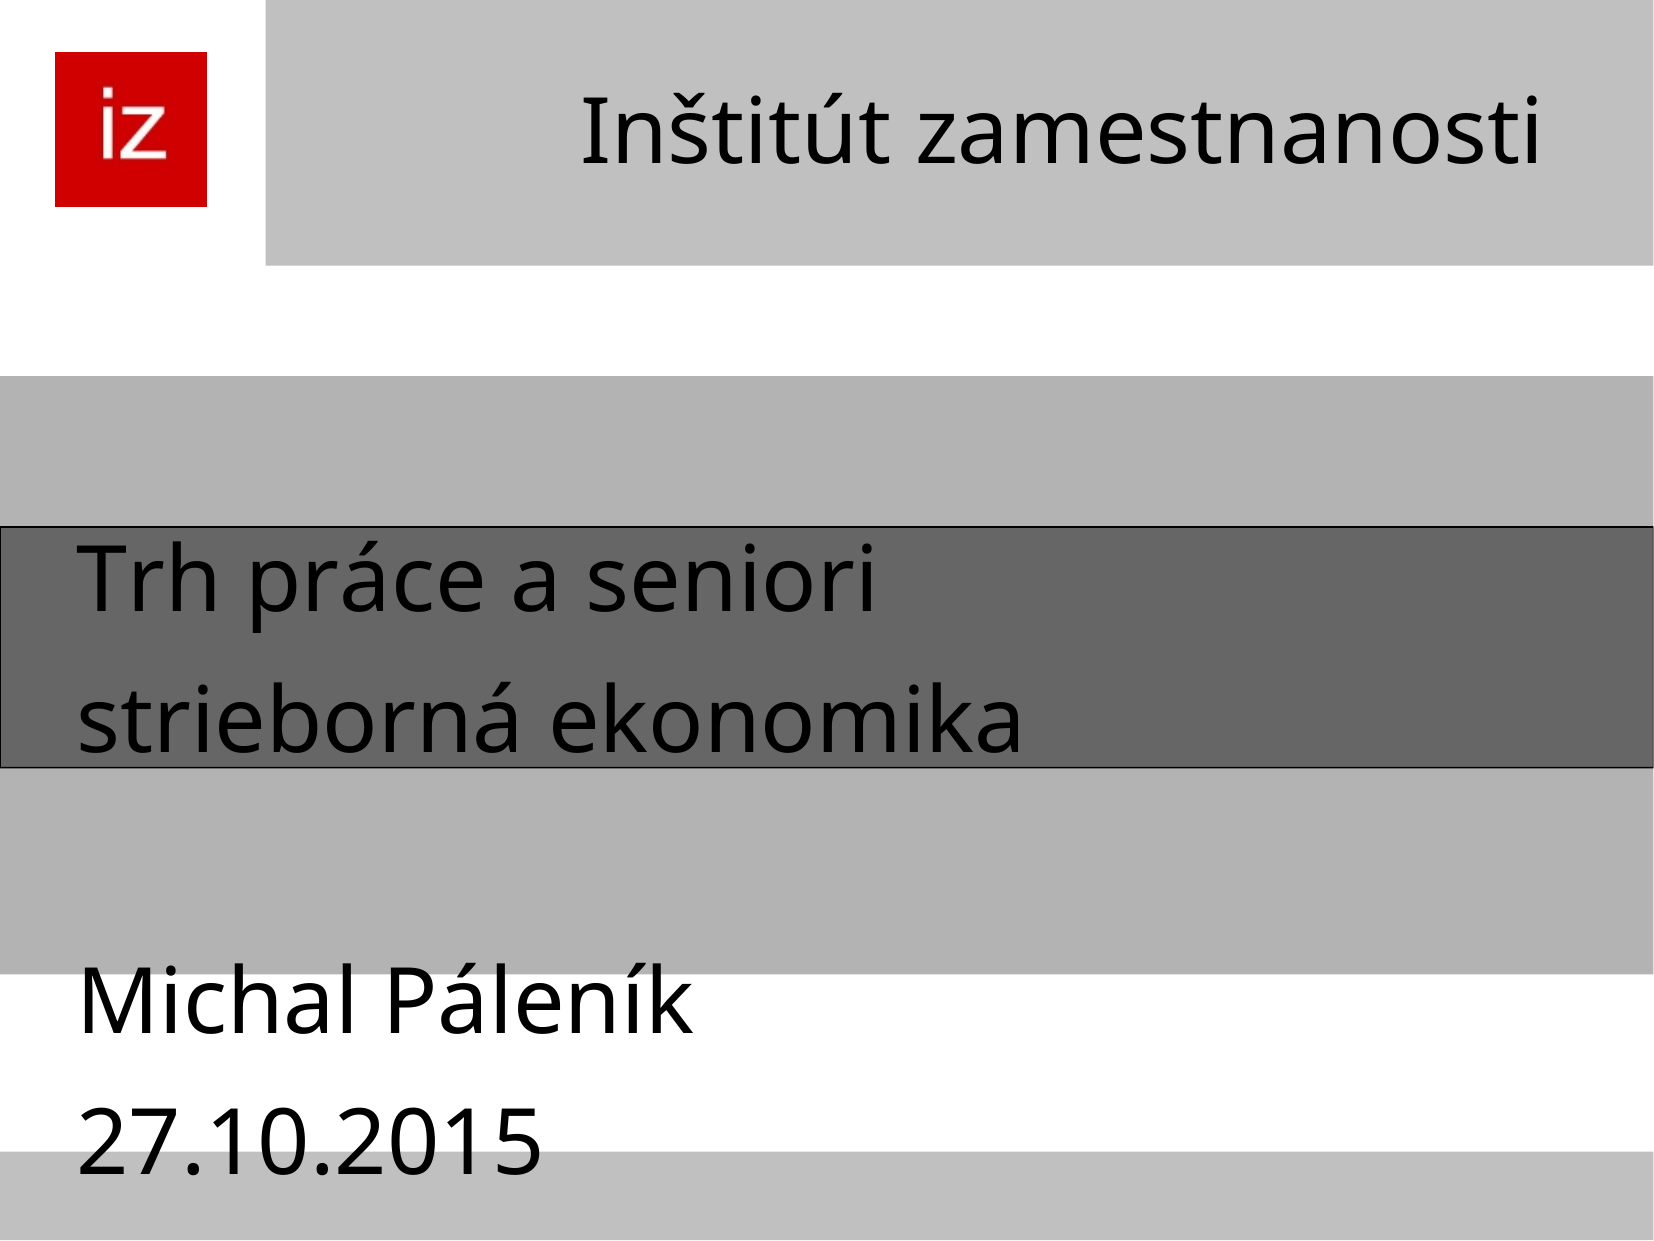

# Inštitút zamestnanosti
Trh práce a seniori
strieborná ekonomika
Michal Páleník
27.10.2015